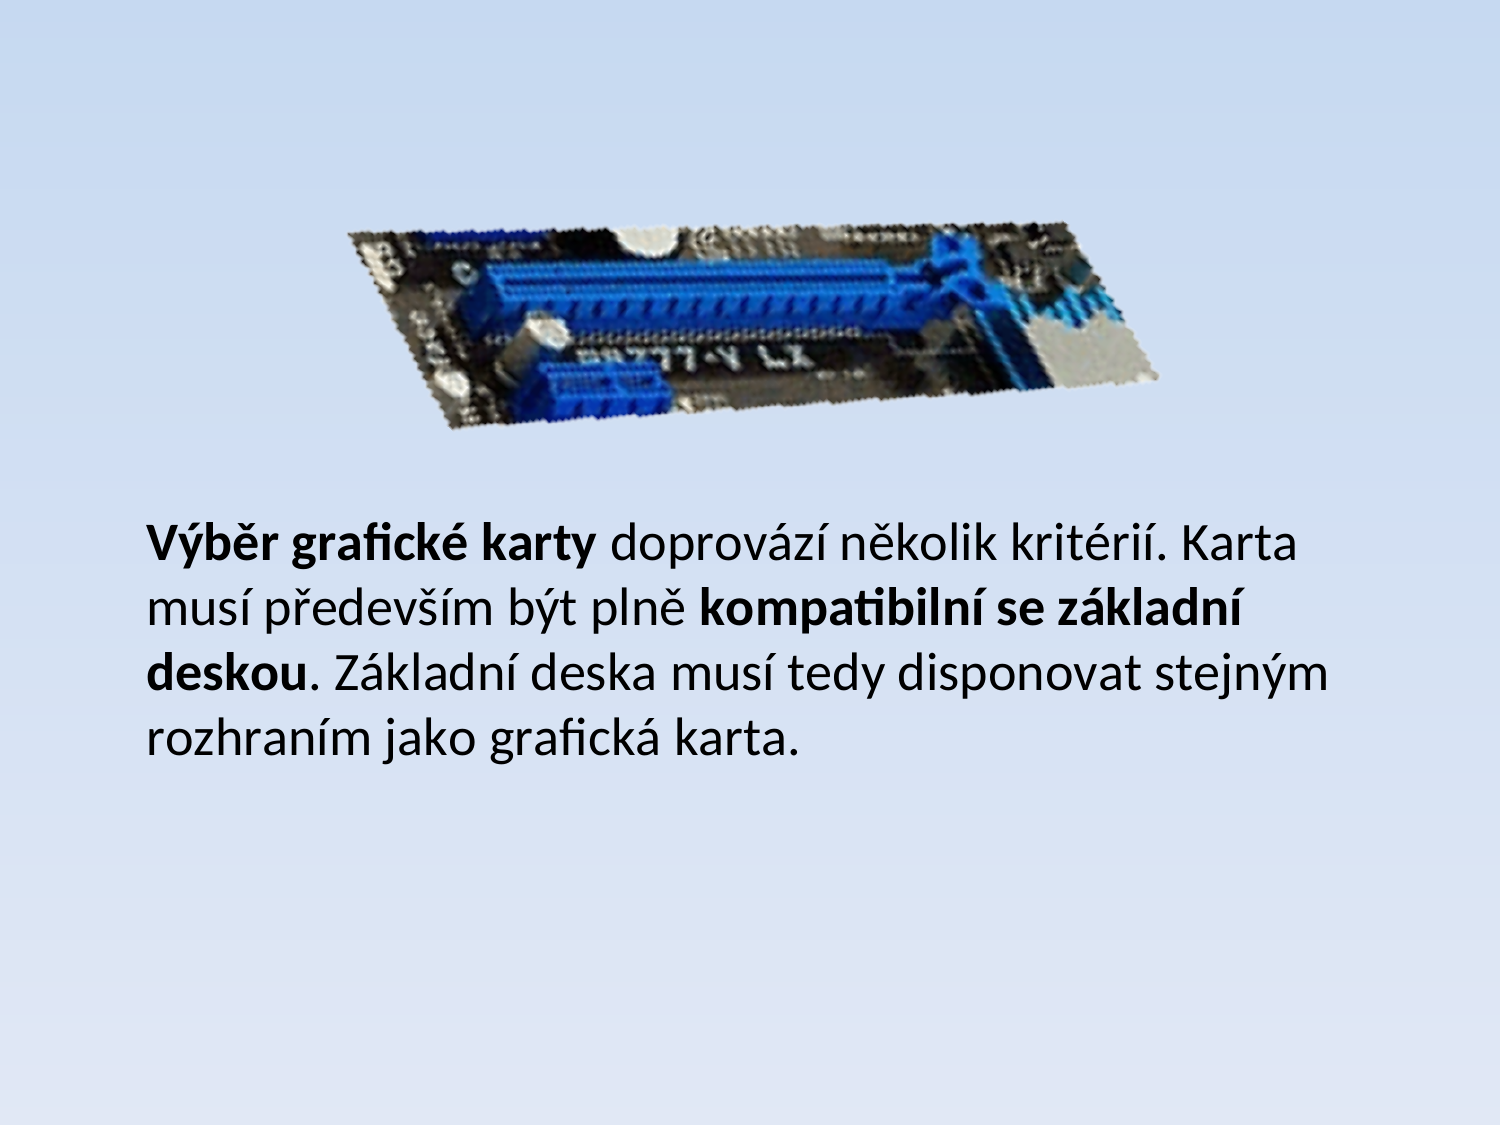

# Výběr grafické karty doprovází několik kritérií. Karta musí především být plně kompatibilní se základní deskou. Základní deska musí tedy disponovat stejným rozhraním jako grafická karta.